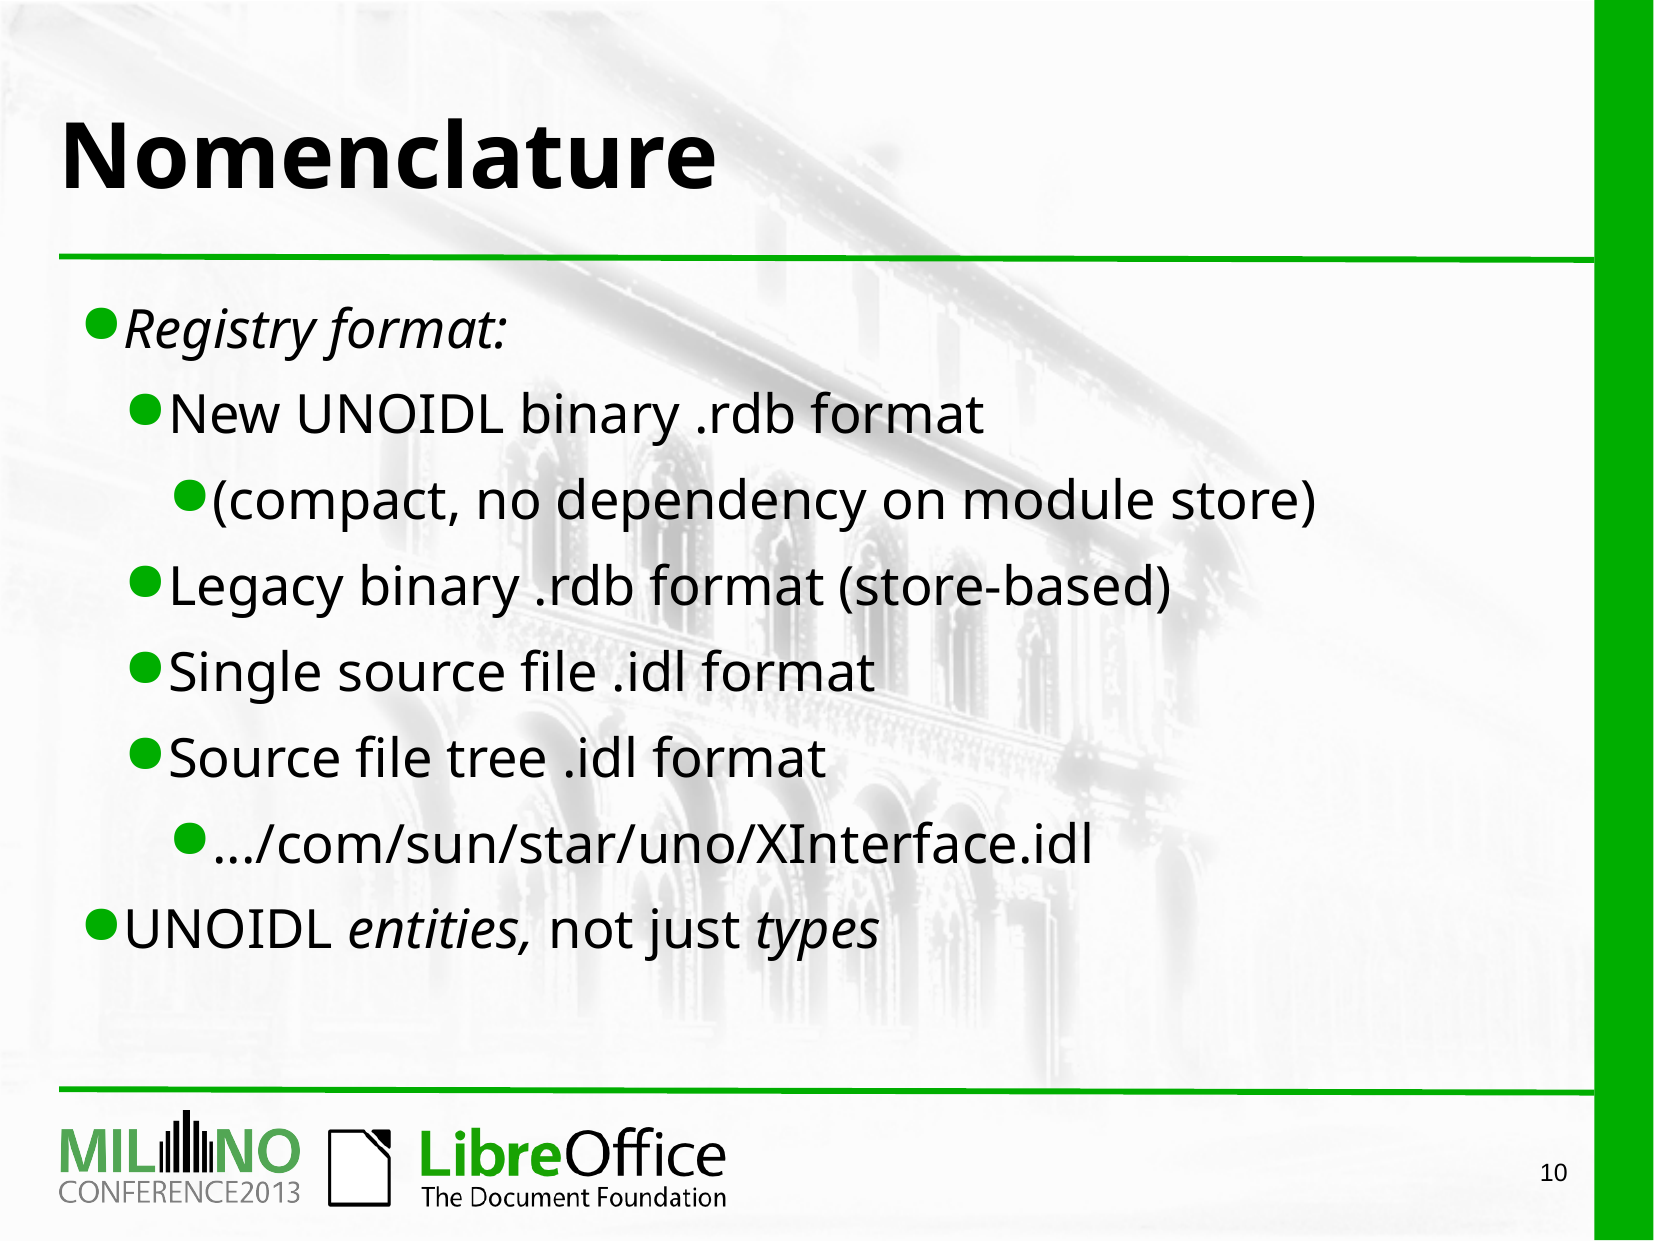

# Nomenclature
Registry format:
New UNOIDL binary .rdb format
(compact, no dependency on module store)
Legacy binary .rdb format (store-based)
Single source file .idl format
Source file tree .idl format
.../com/sun/star/uno/XInterface.idl
UNOIDL entities, not just types